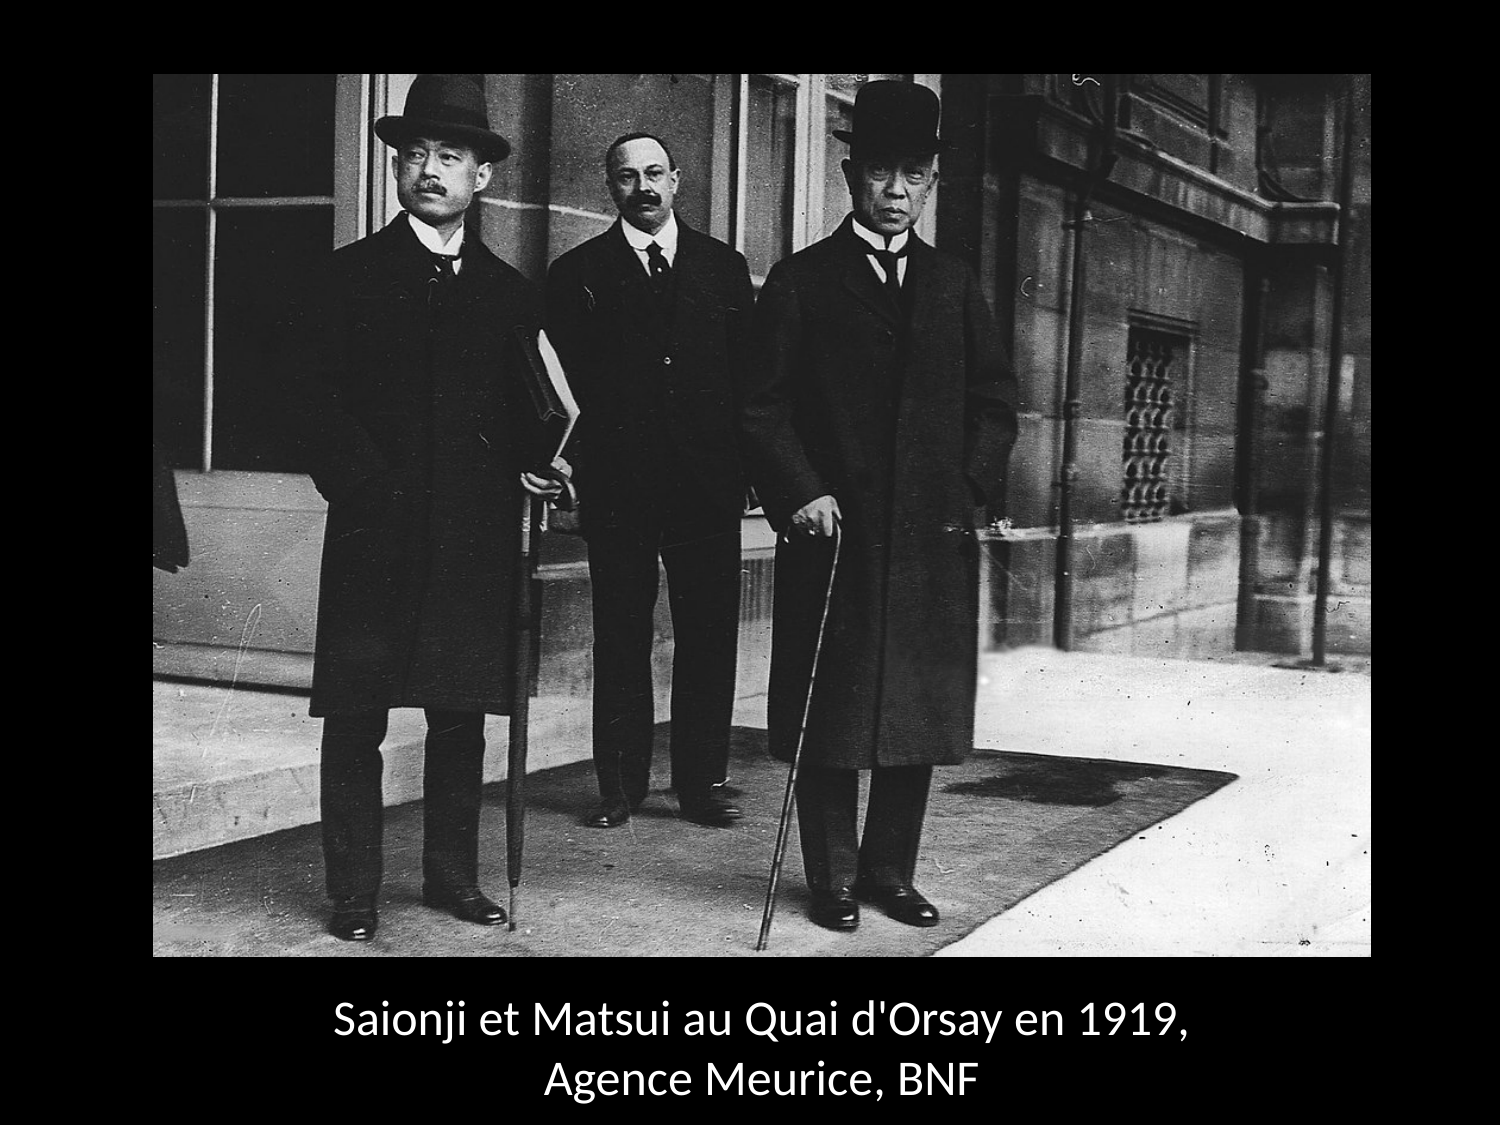

# Saionji et Matsui au Quai d'Orsay en 1919, Agence Meurice, BNF